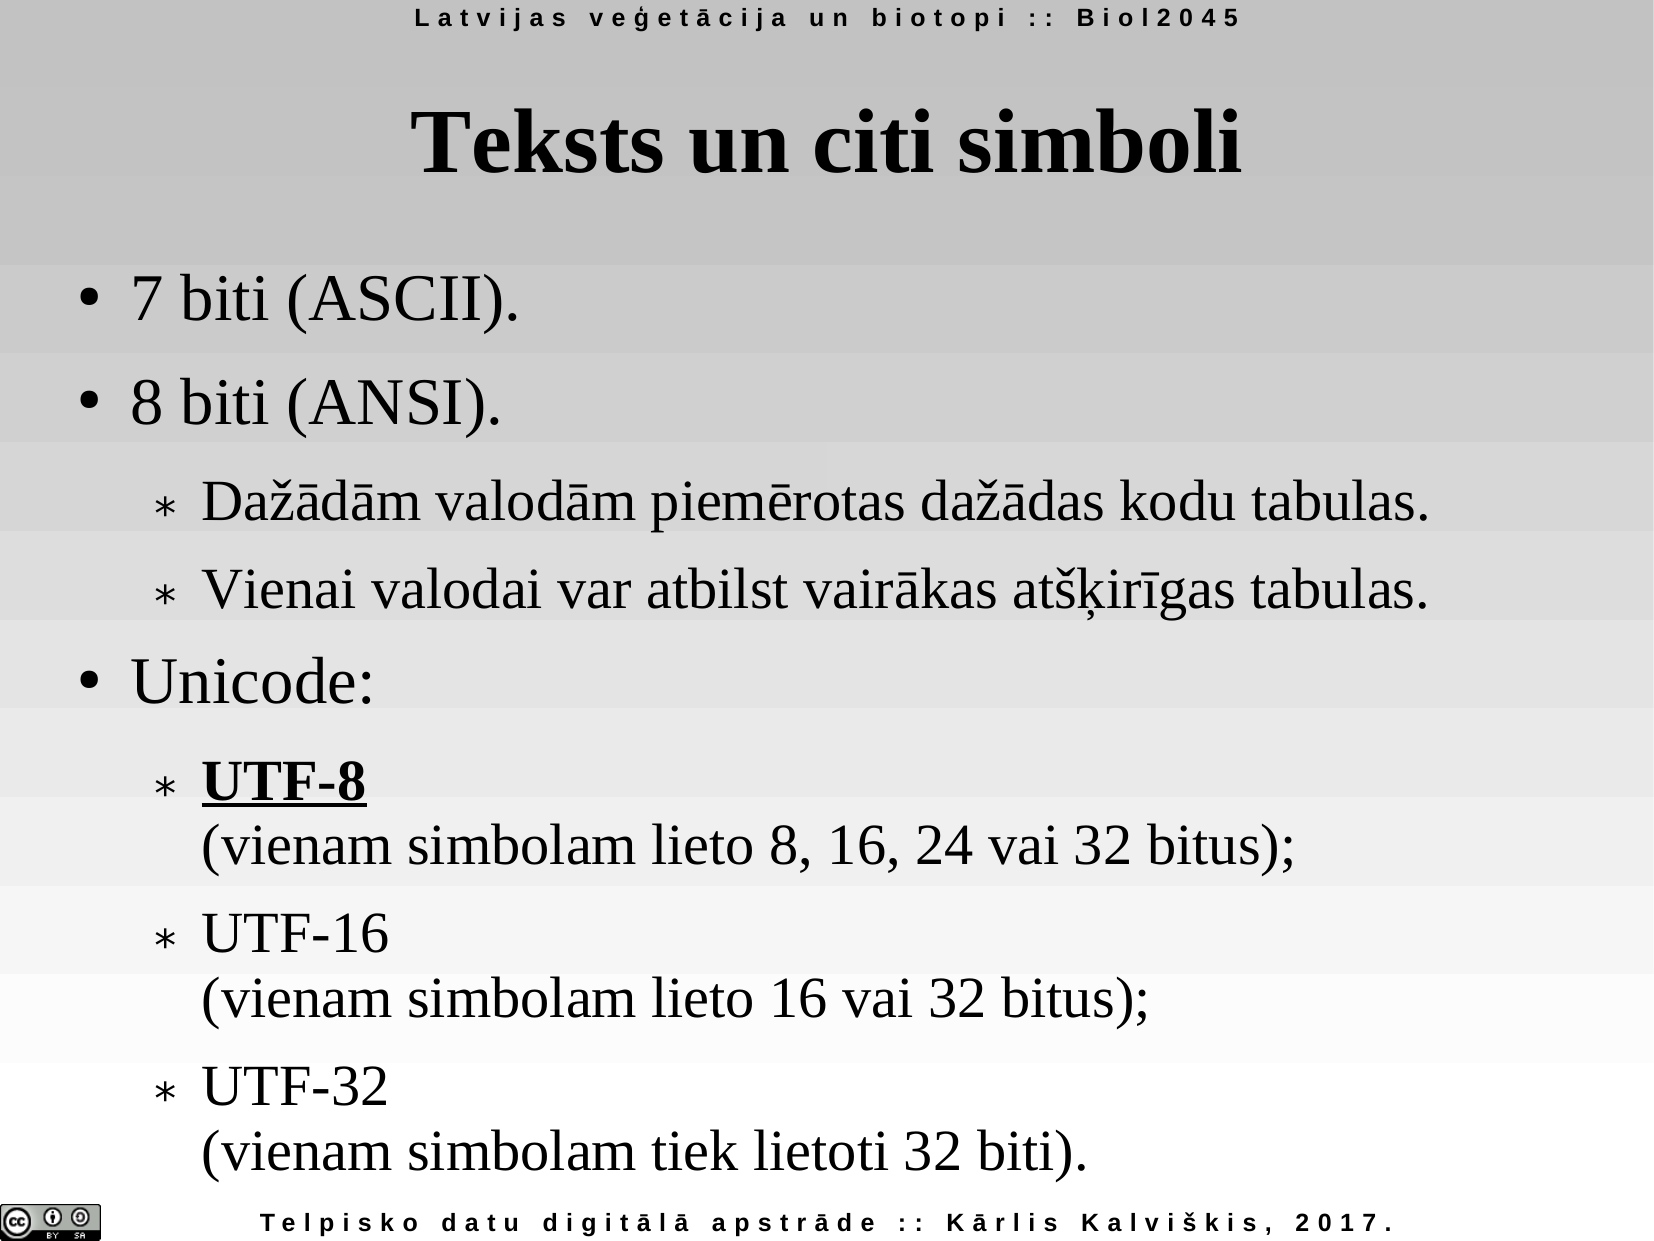

# Teksts un citi simboli
7 biti (ASCII).
8 biti (ANSI).
Dažādām valodām piemērotas dažādas kodu tabulas.
Vienai valodai var atbilst vairākas atšķirīgas tabulas.
Unicode:
UTF-8
(vienam simbolam lieto 8, 16, 24 vai 32 bitus);
UTF-16
(vienam simbolam lieto 16 vai 32 bitus);
UTF-32
(vienam simbolam tiek lietoti 32 biti).